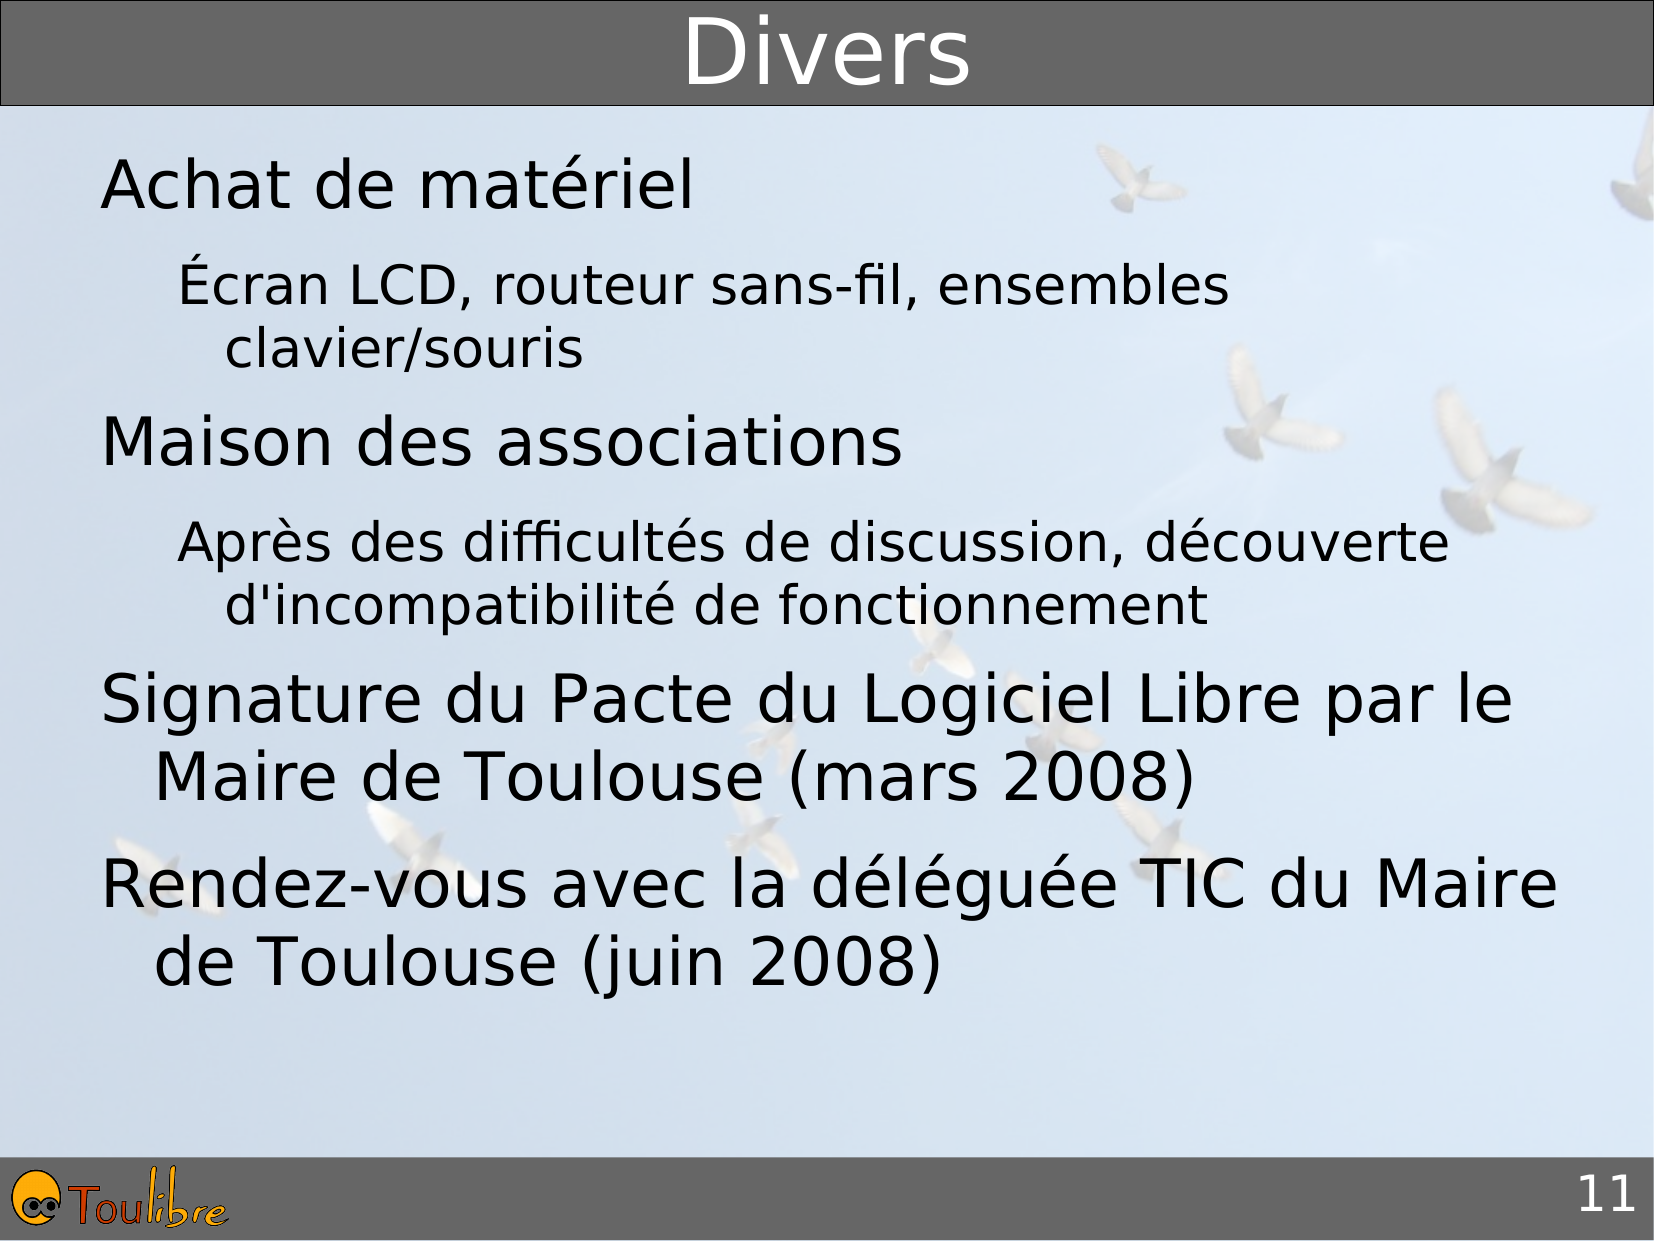

# Divers
Achat de matériel
Écran LCD, routeur sans-fil, ensembles clavier/souris
Maison des associations
Après des difficultés de discussion, découverte d'incompatibilité de fonctionnement
Signature du Pacte du Logiciel Libre par le Maire de Toulouse (mars 2008)
Rendez-vous avec la déléguée TIC du Maire de Toulouse (juin 2008)